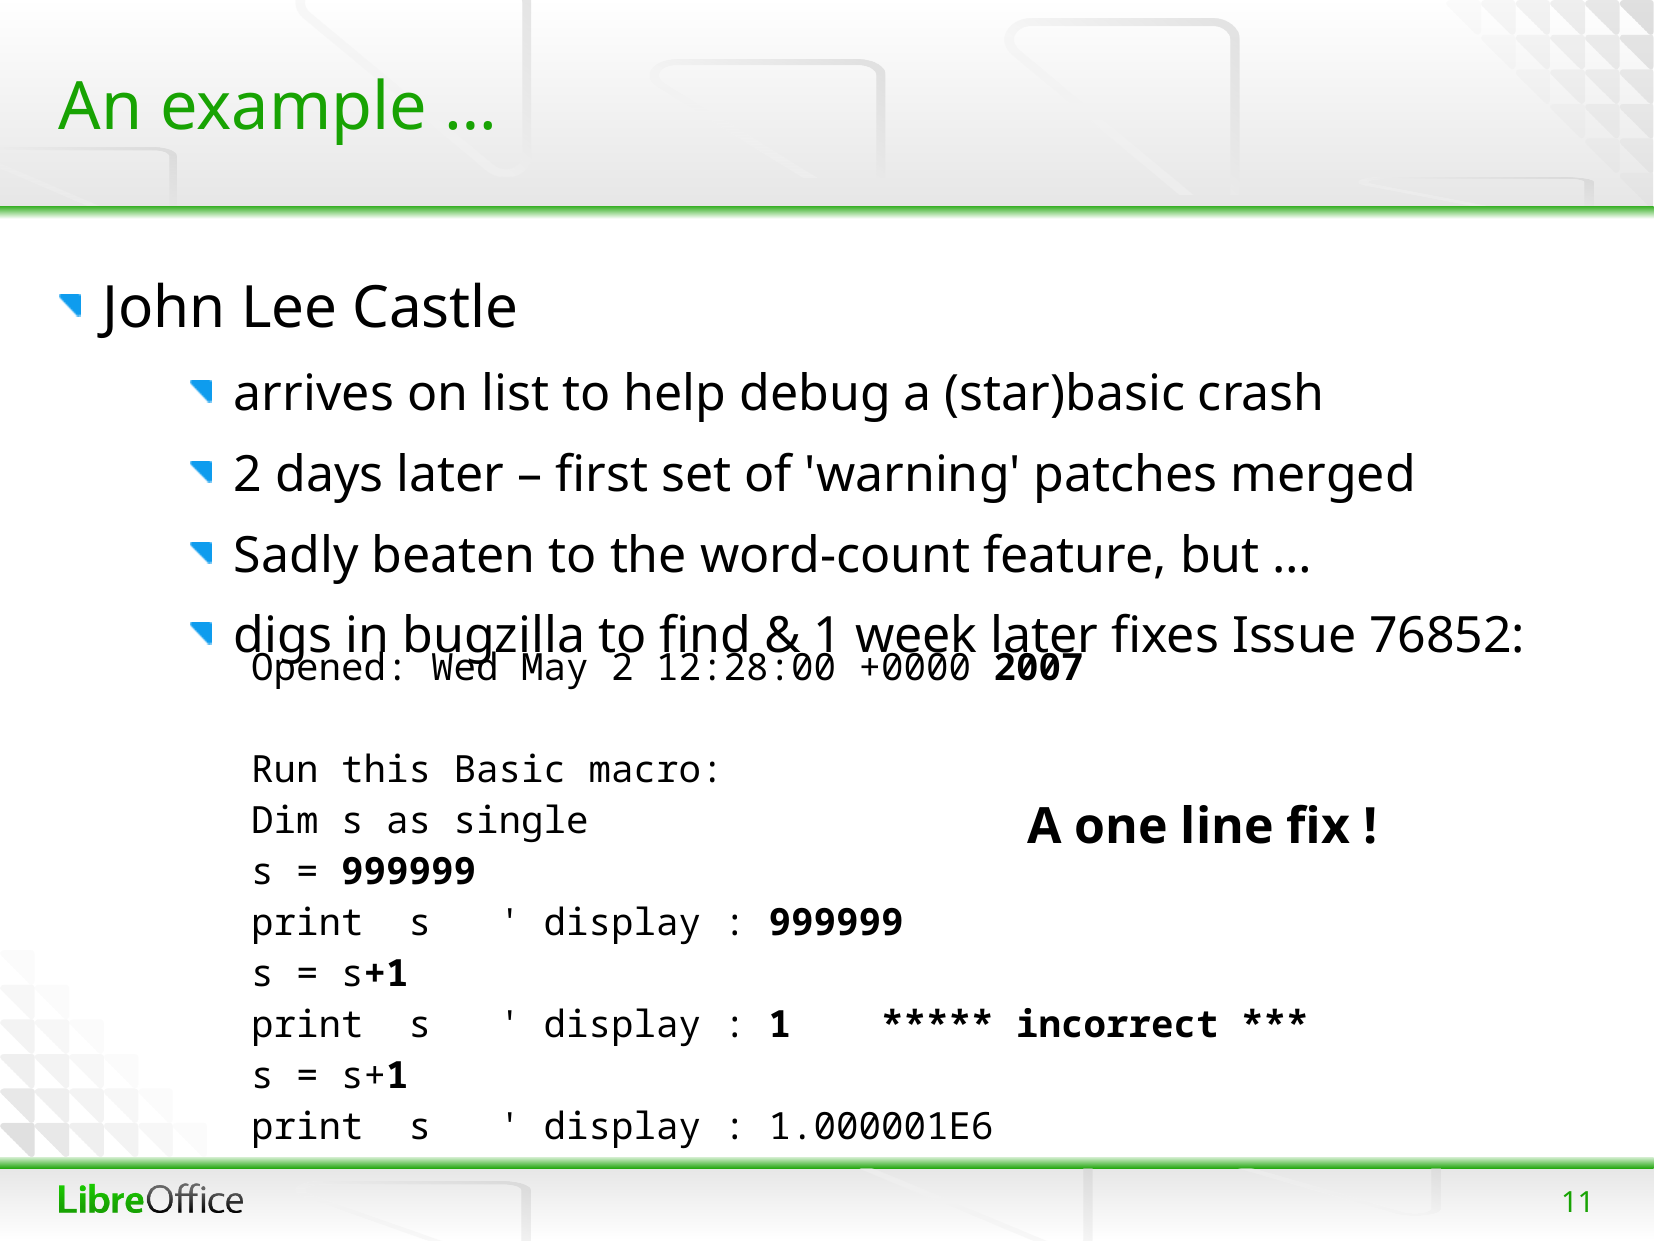

# An example …
John Lee Castle
arrives on list to help debug a (star)basic crash
2 days later – first set of 'warning' patches merged
Sadly beaten to the word-count feature, but …
digs in bugzilla to find & 1 week later fixes Issue 76852:
Opened: Wed May 2 12:28:00 +0000 2007
Run this Basic macro:
Dim s as single
s = 999999
print s ' display : 999999
s = s+1
print s ' display : 1 ***** incorrect ***
s = s+1
print s ' display : 1.000001E6
A one line fix !
11